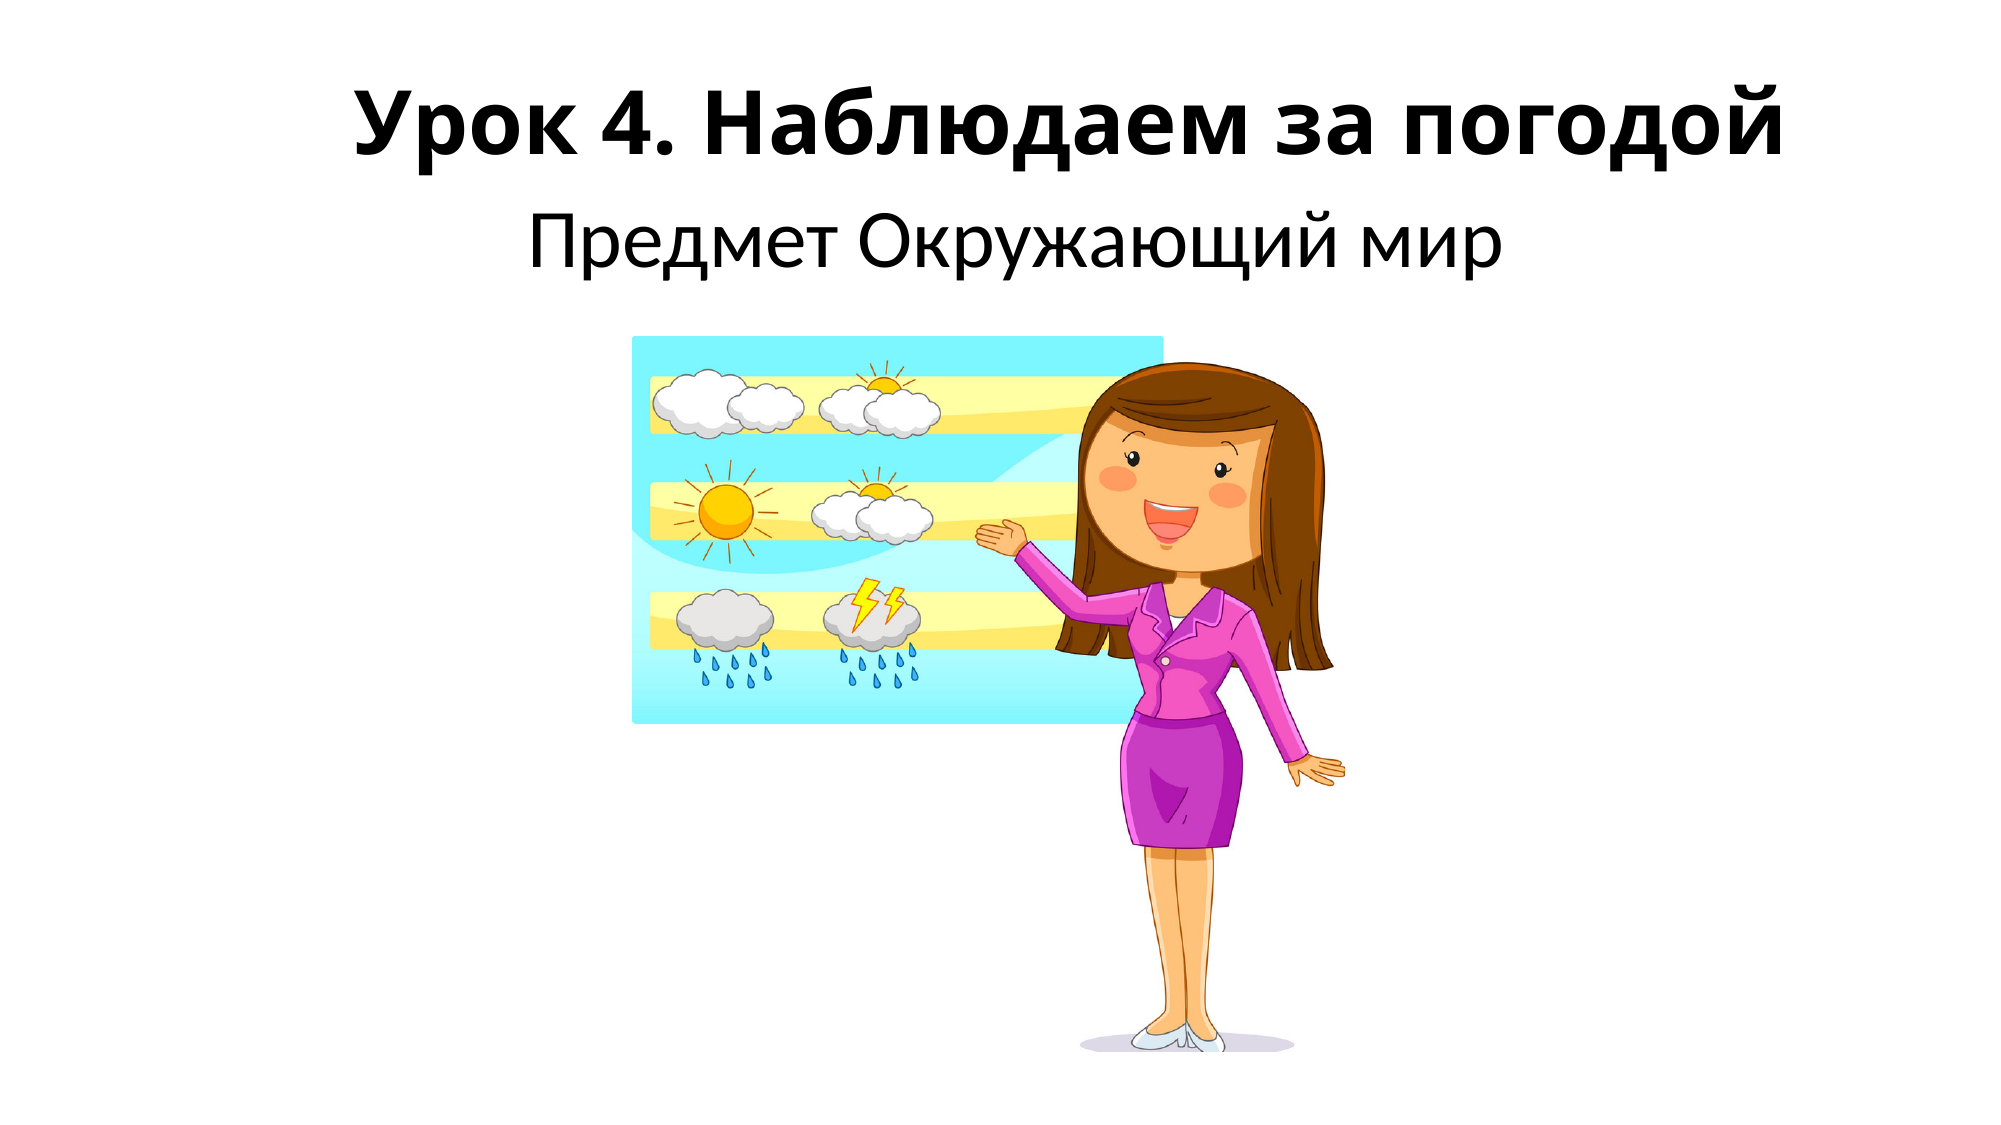

# Урок 4. Наблюдаем за погодой
Предмет Окружающий мир